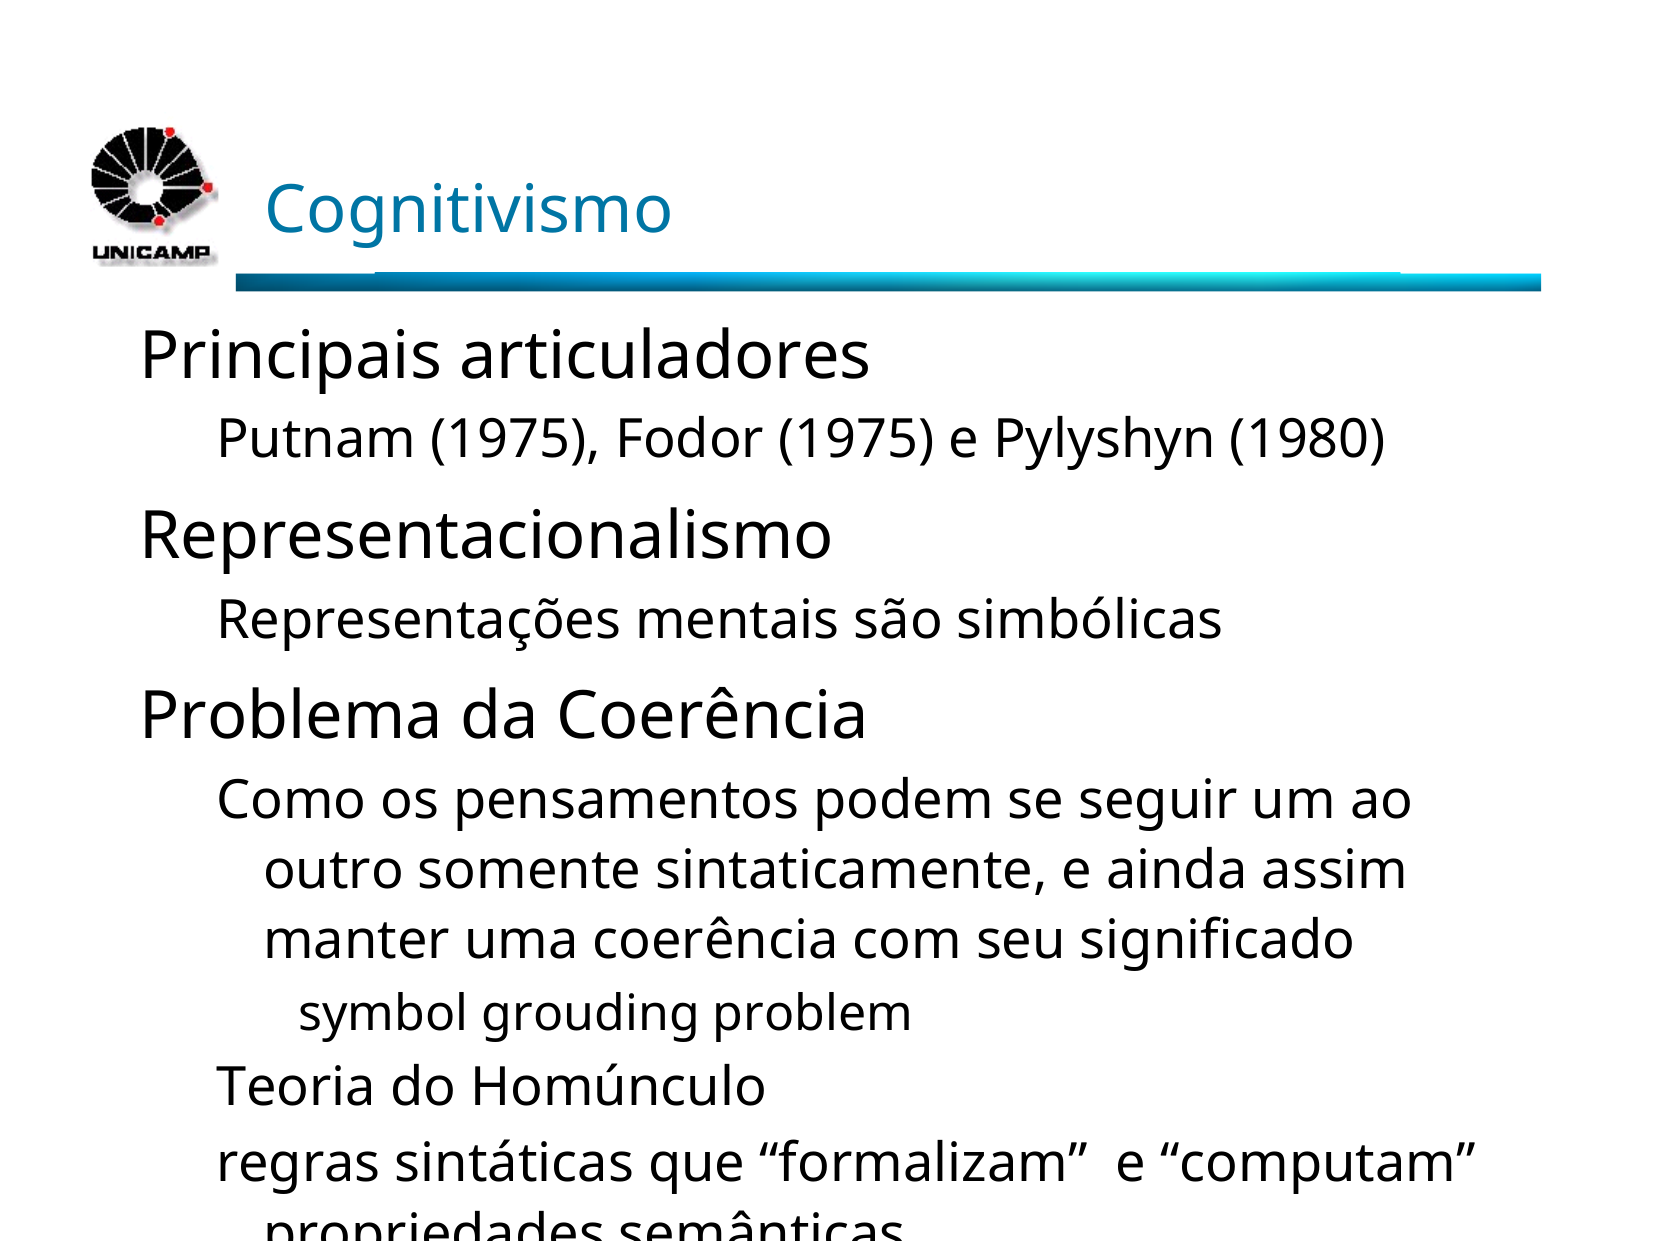

# Cognitivismo
Principais articuladores
Putnam (1975), Fodor (1975) e Pylyshyn (1980)
Representacionalismo
Representações mentais são simbólicas
Problema da Coerência
Como os pensamentos podem se seguir um ao outro somente sintaticamente, e ainda assim manter uma coerência com seu significado
symbol grouding problem
Teoria do Homúnculo
regras sintáticas que “formalizam” e “computam” propriedades semânticas